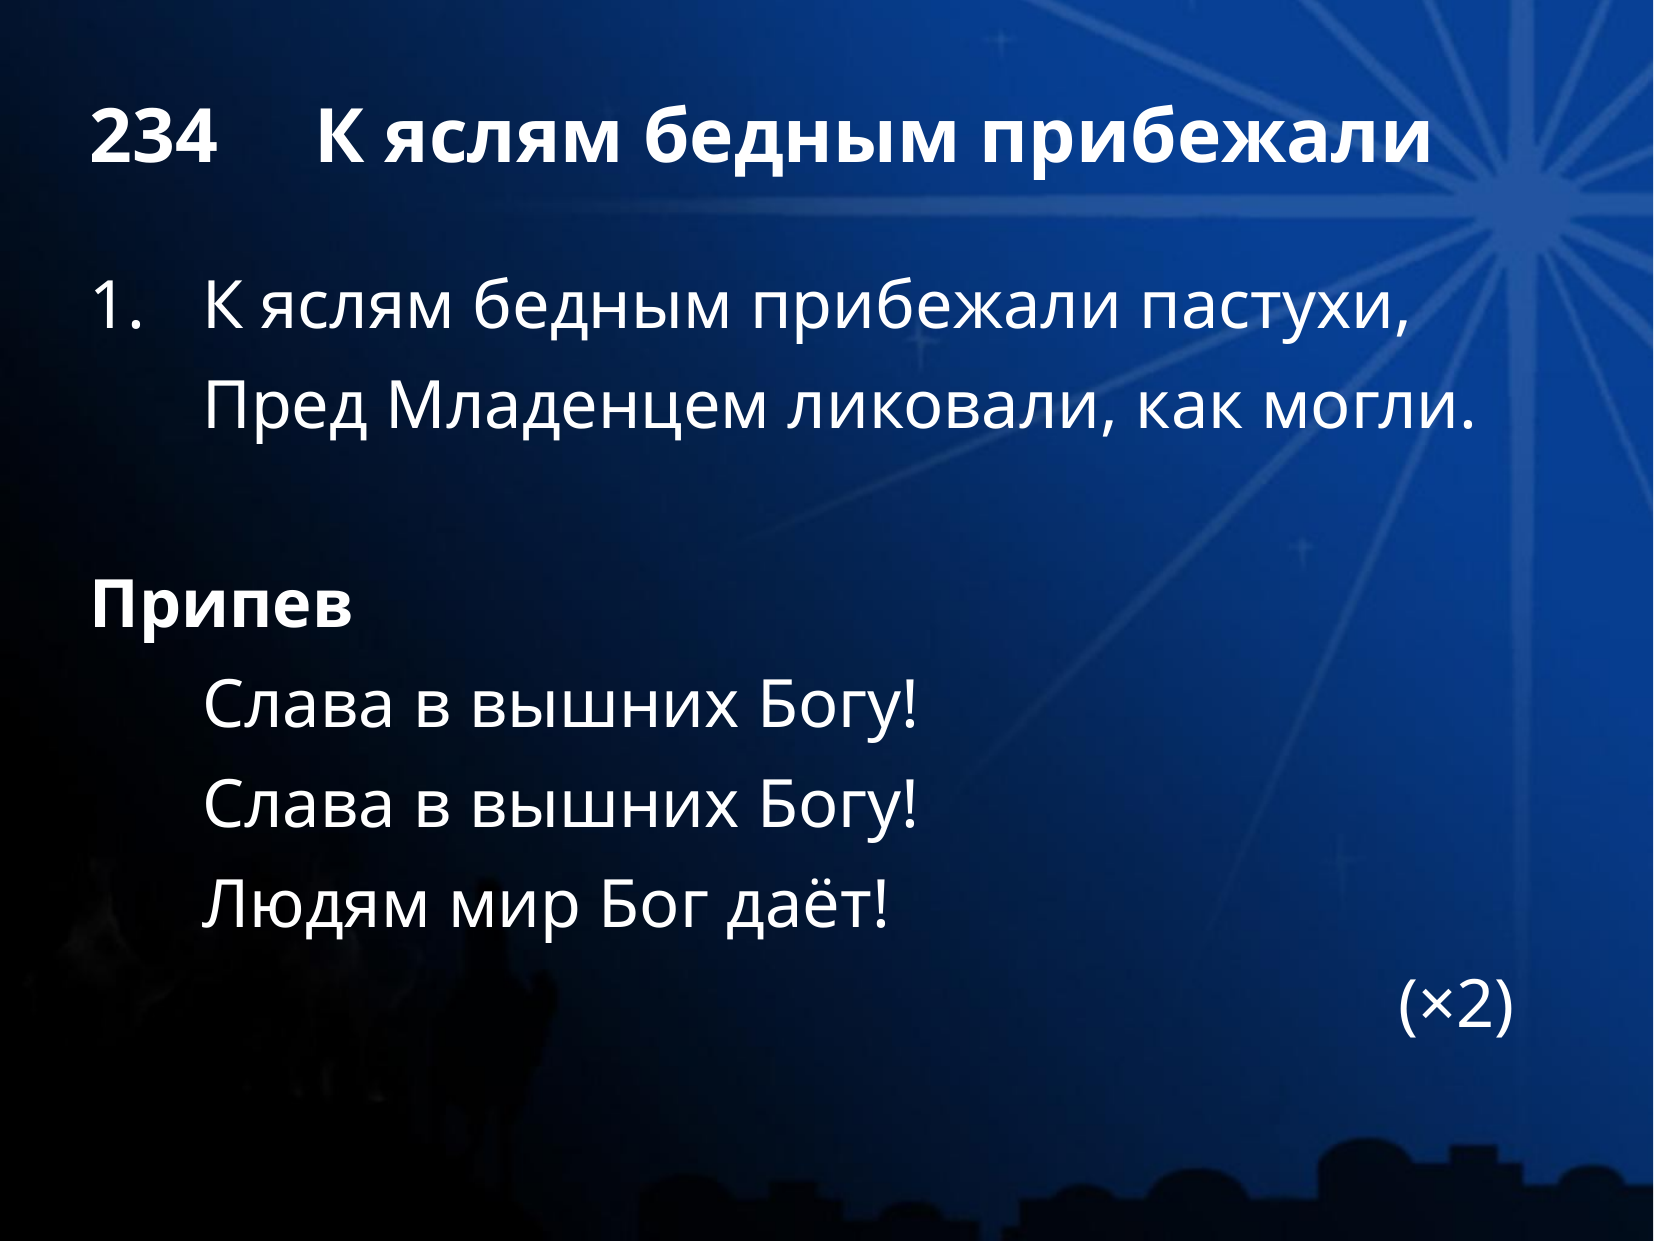

234	К яслям бедным прибежали
1.	К яслям бедным прибежали пастухи,
	Пред Младенцем ликовали, как могли.
Припев
	Слава в вышних Богу!
	Слава в вышних Богу!
	Людям мир Бог даёт!
			(×2)